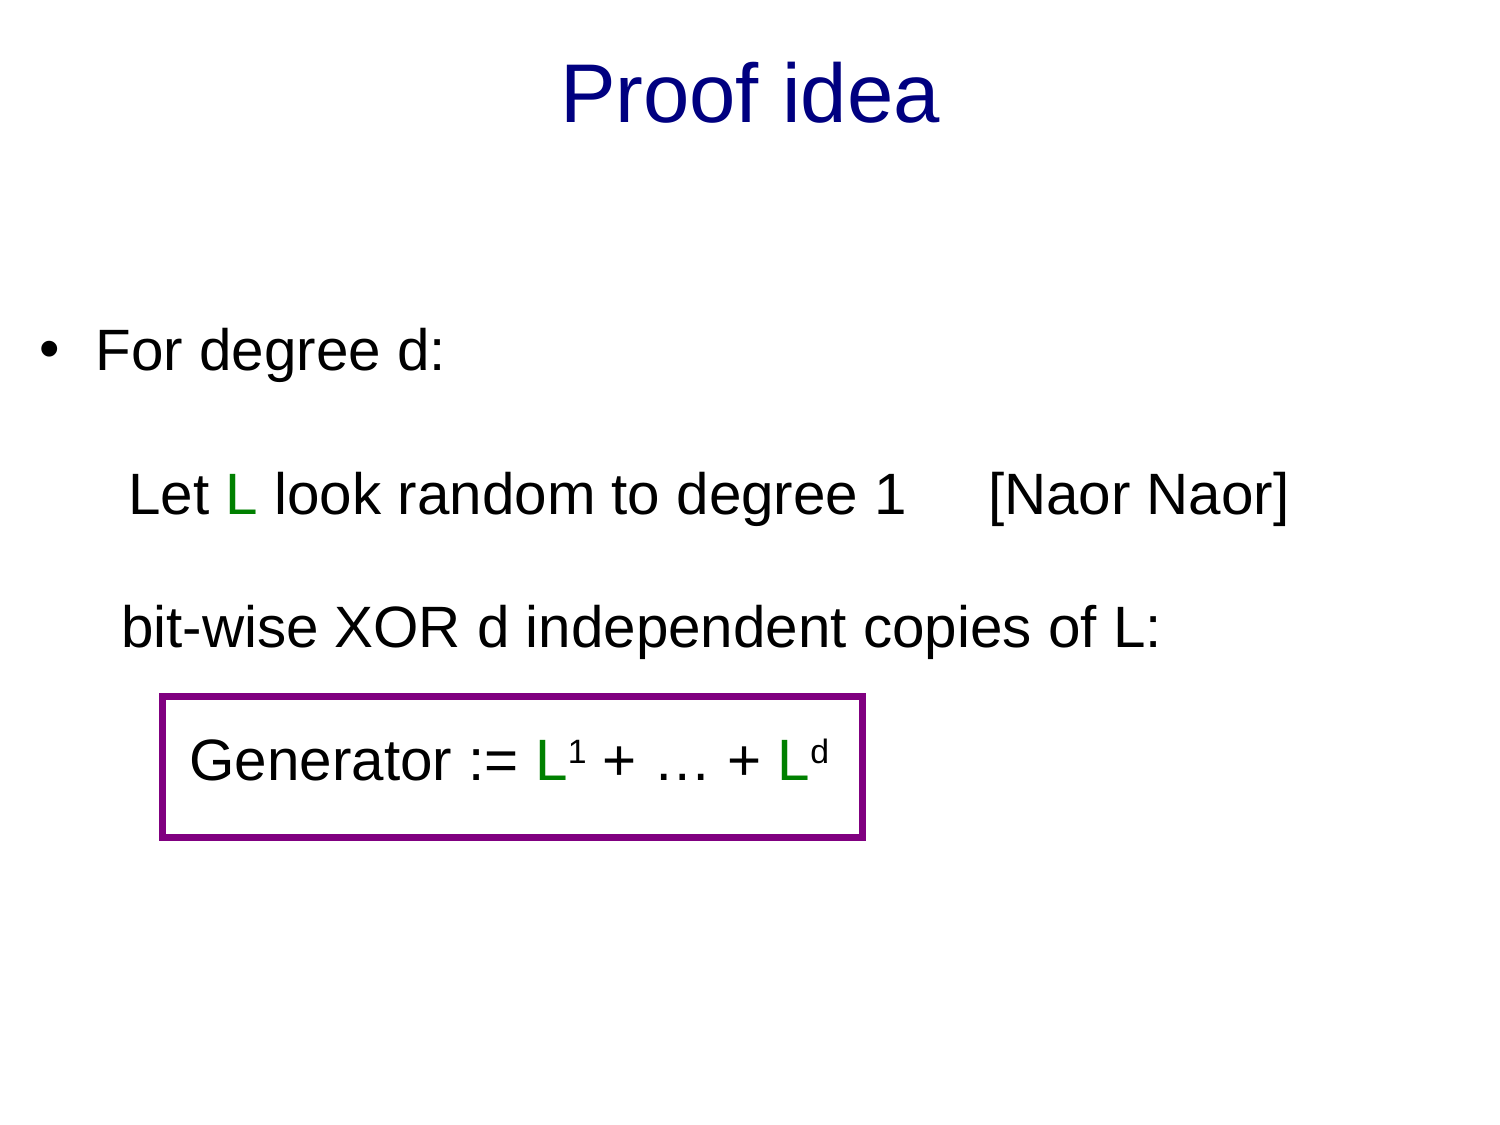

# Proof idea
For degree d:
	 Let L look random to degree 1 [Naor Naor]
 bit-wise XOR d independent copies of L:
		Generator := L1 + … + Ld